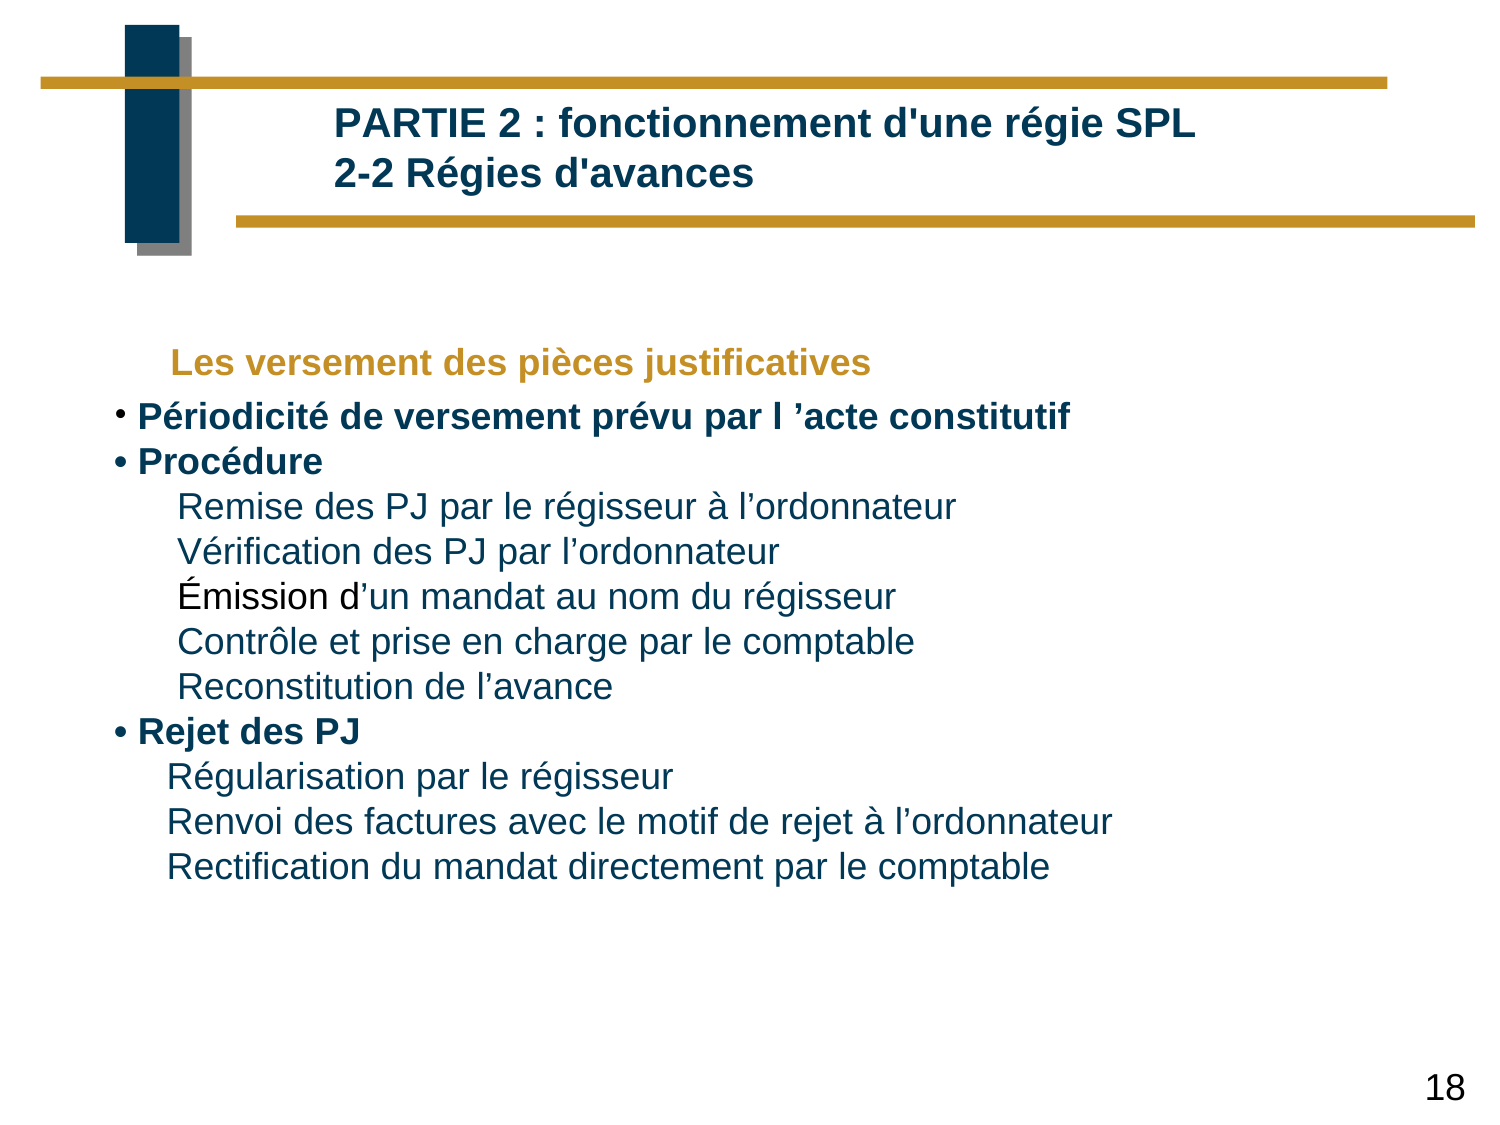

#
PARTIE 2 : fonctionnement d'une régie SPL
2-2 Régies d'avances
Les versement des pièces justificatives
 Périodicité de versement prévu par l ’acte constitutif
• Procédure
 Remise des PJ par le régisseur à l’ordonnateur
 Vérification des PJ par l’ordonnateur
 Émission d’un mandat au nom du régisseur
 Contrôle et prise en charge par le comptable
 Reconstitution de l’avance
• Rejet des PJ
 Régularisation par le régisseur
 Renvoi des factures avec le motif de rejet à l’ordonnateur
 Rectification du mandat directement par le comptable
 18